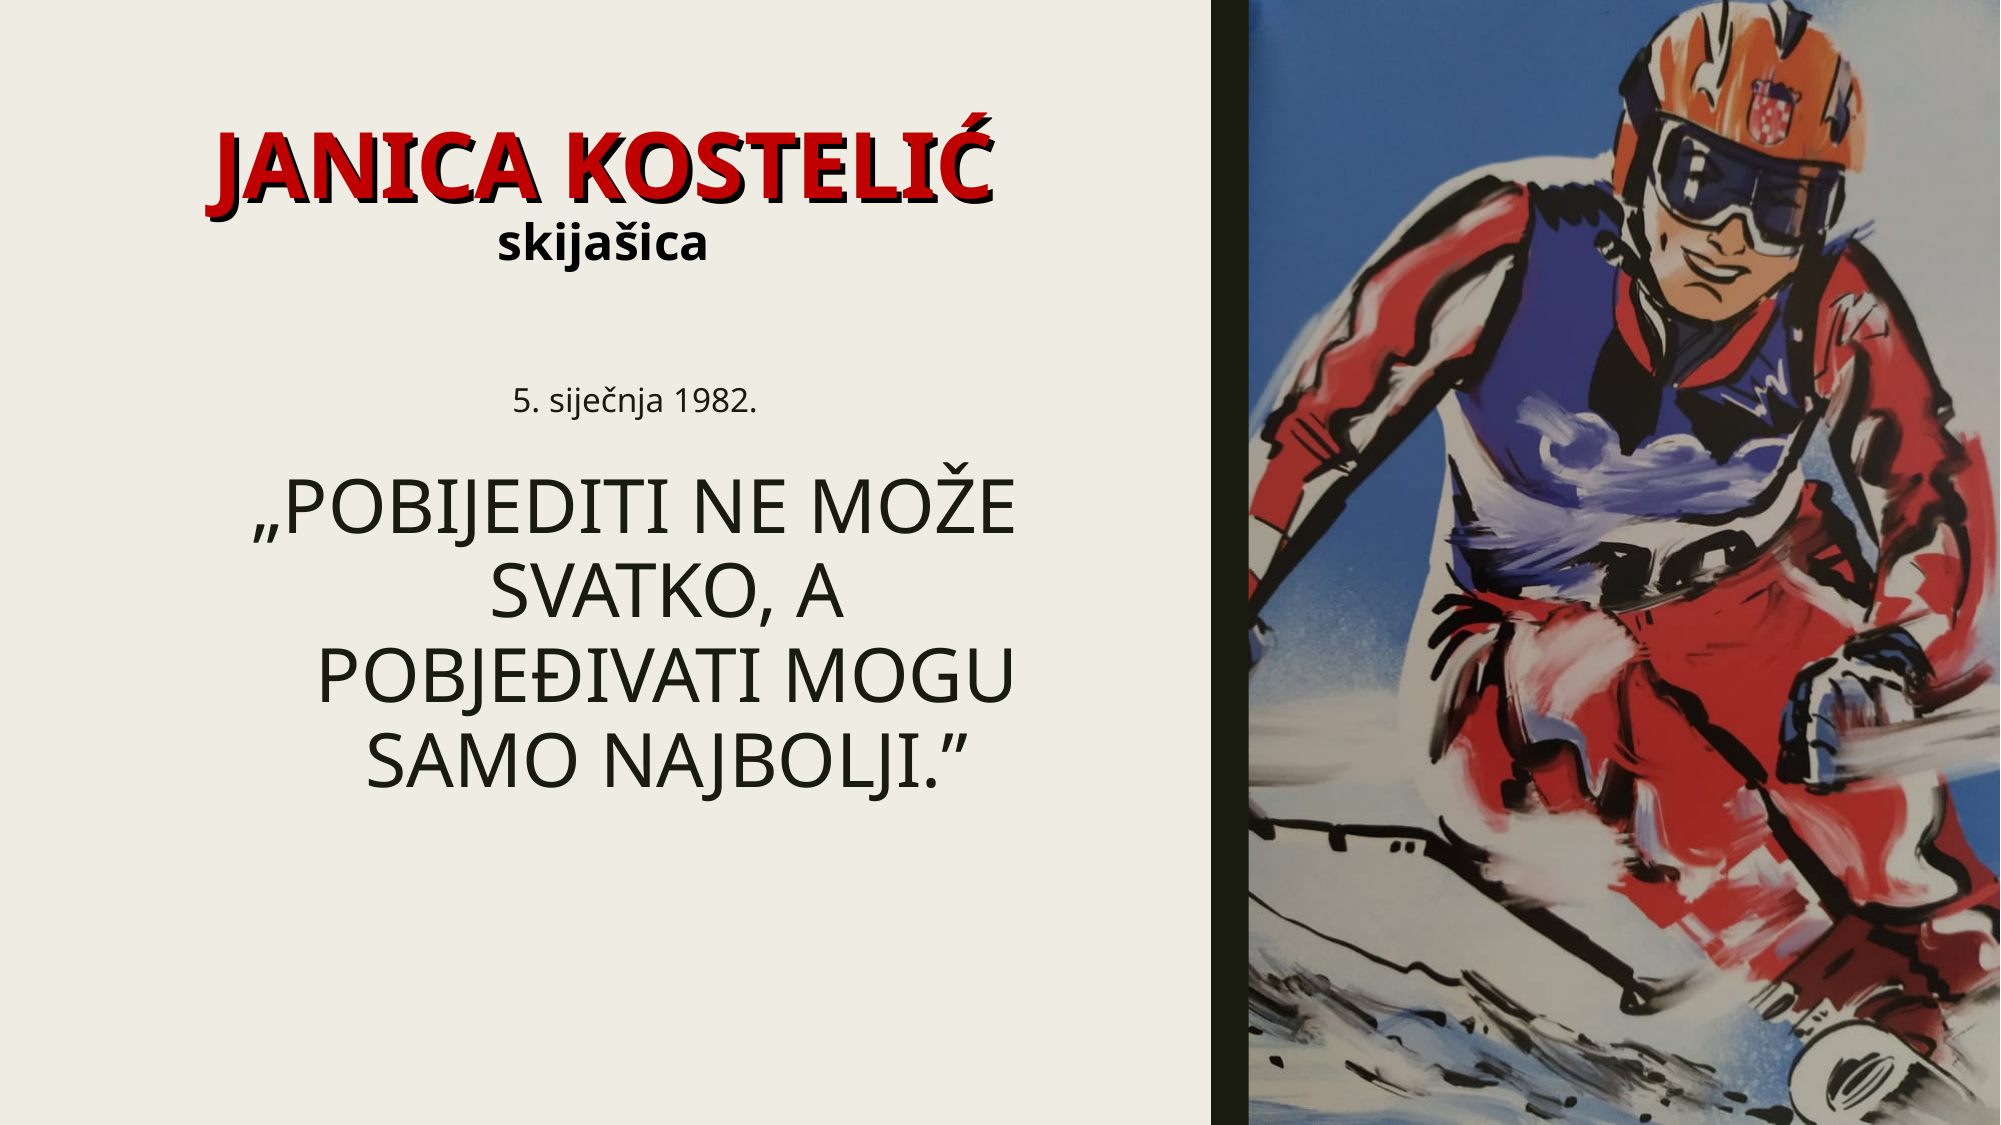

# JANICA KOSTELIĆ skijašica
5. siječnja 1982.
„POBIJEDITI NE MOŽE SVATKO, A POBJEĐIVATI MOGU SAMO NAJBOLJI.”